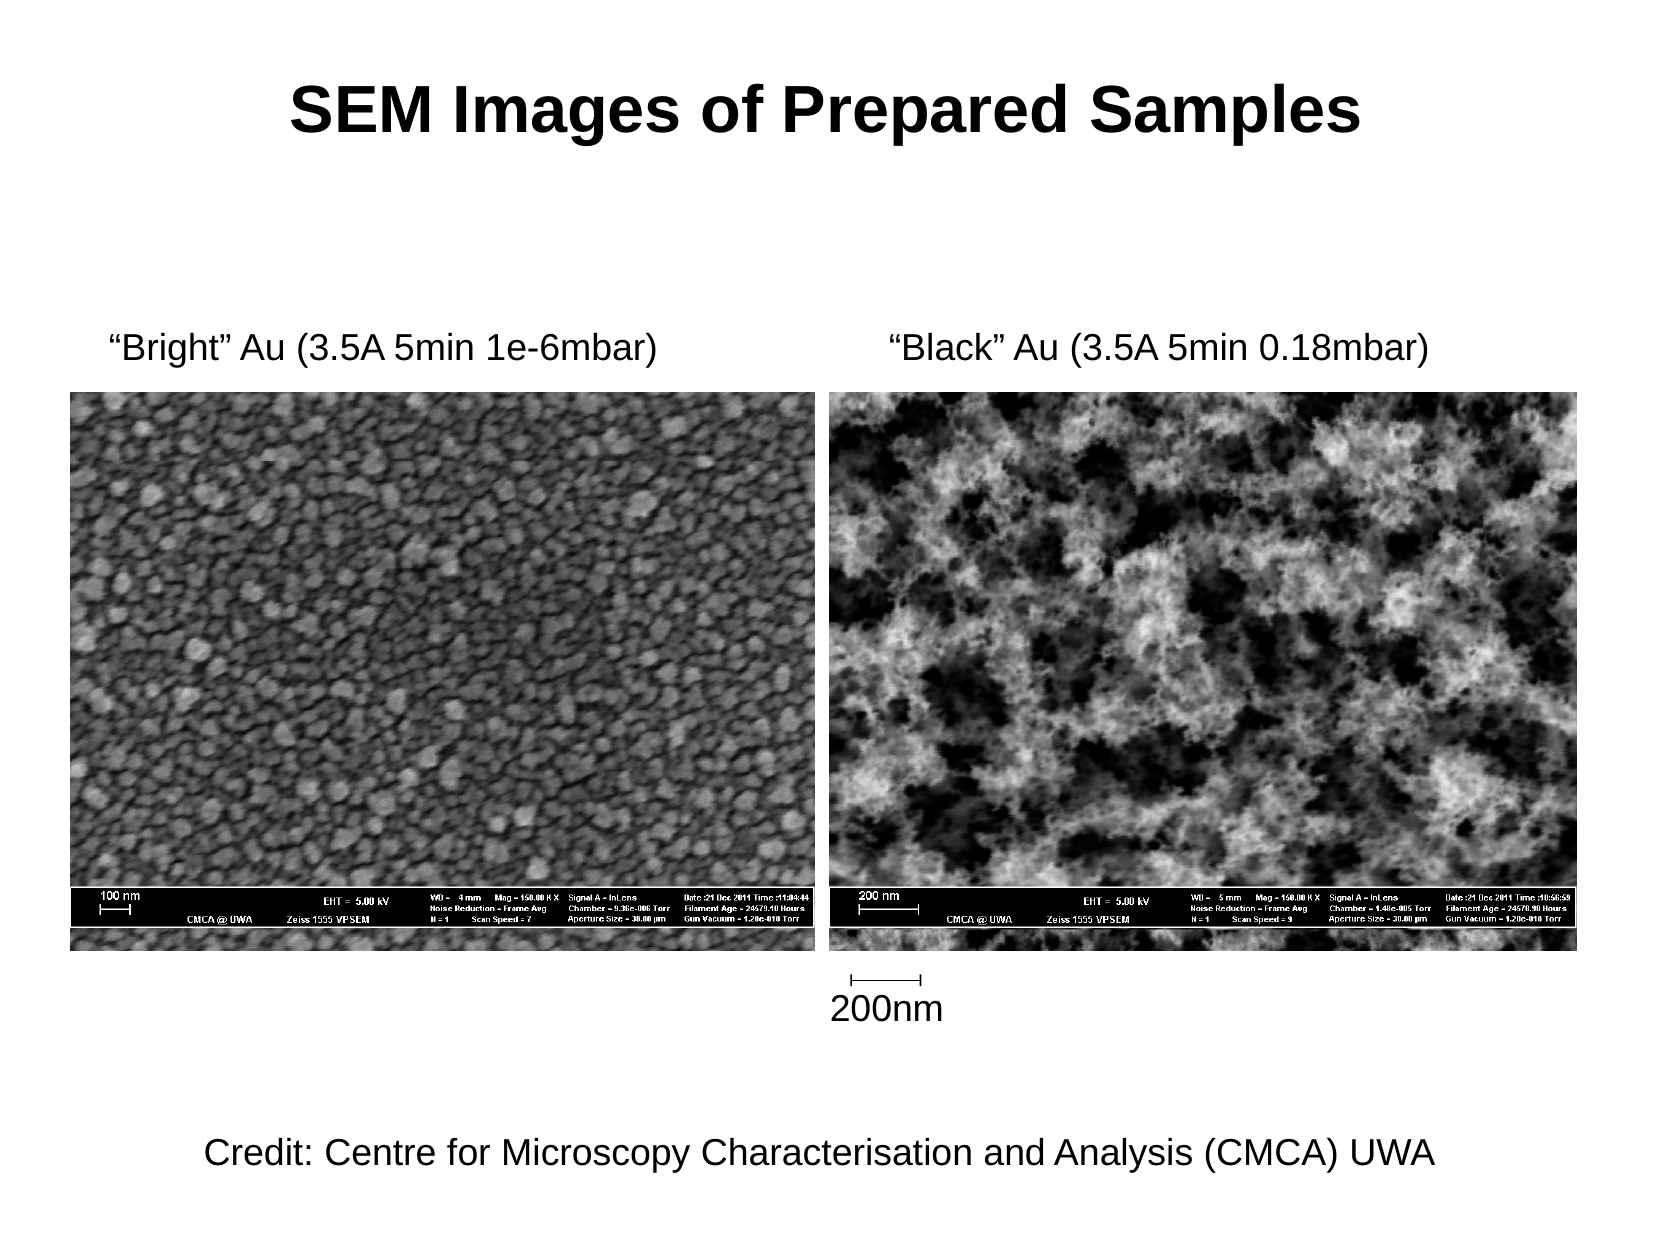

# SEM Images of Prepared Samples
“Bright” Au (3.5A 5min 1e-6mbar)
“Black” Au (3.5A 5min 0.18mbar)
200nm
Credit: Centre for Microscopy Characterisation and Analysis (CMCA) UWA